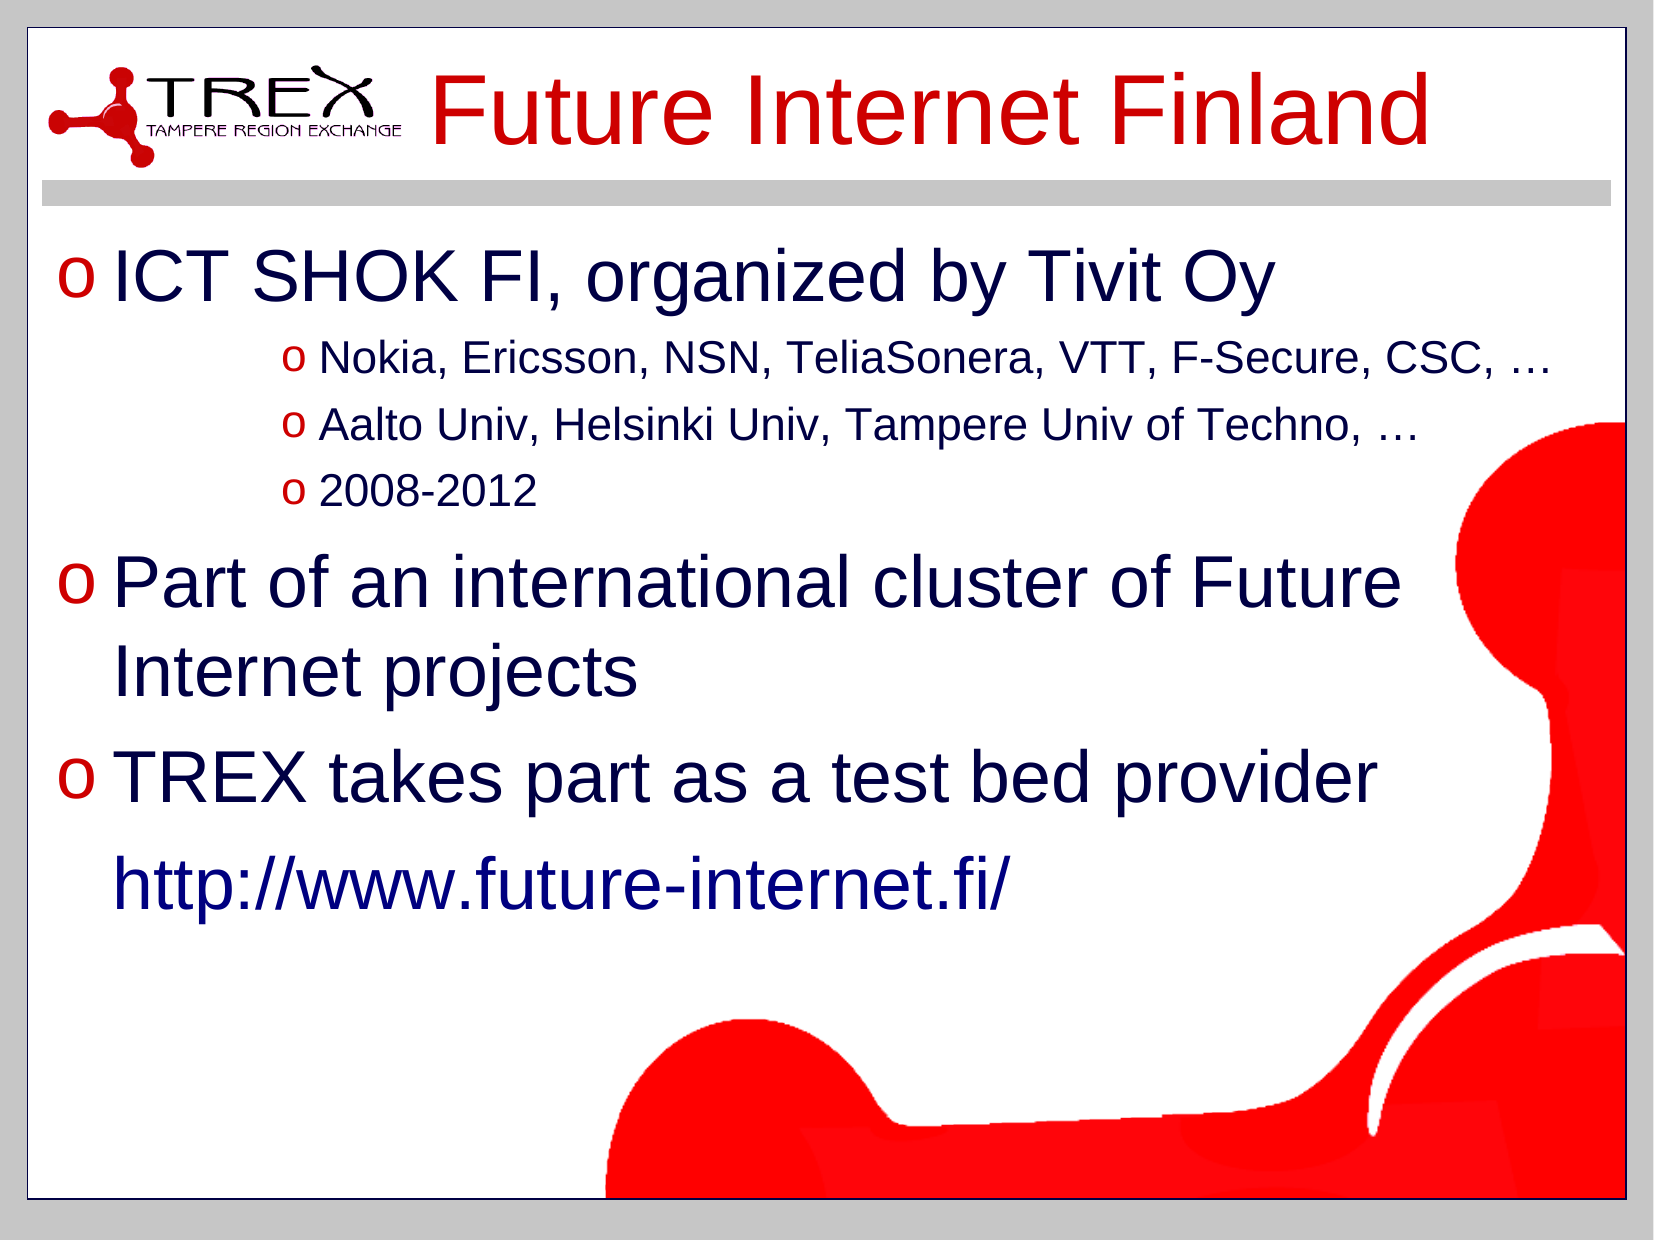

# Future Internet Finland
ICT SHOK FI, organized by Tivit Oy
Nokia, Ericsson, NSN, TeliaSonera, VTT, F-Secure, CSC, …
Aalto Univ, Helsinki Univ, Tampere Univ of Techno, …
2008-2012
Part of an international cluster of Future Internet projects
TREX takes part as a test bed provider
http://www.future-internet.fi/